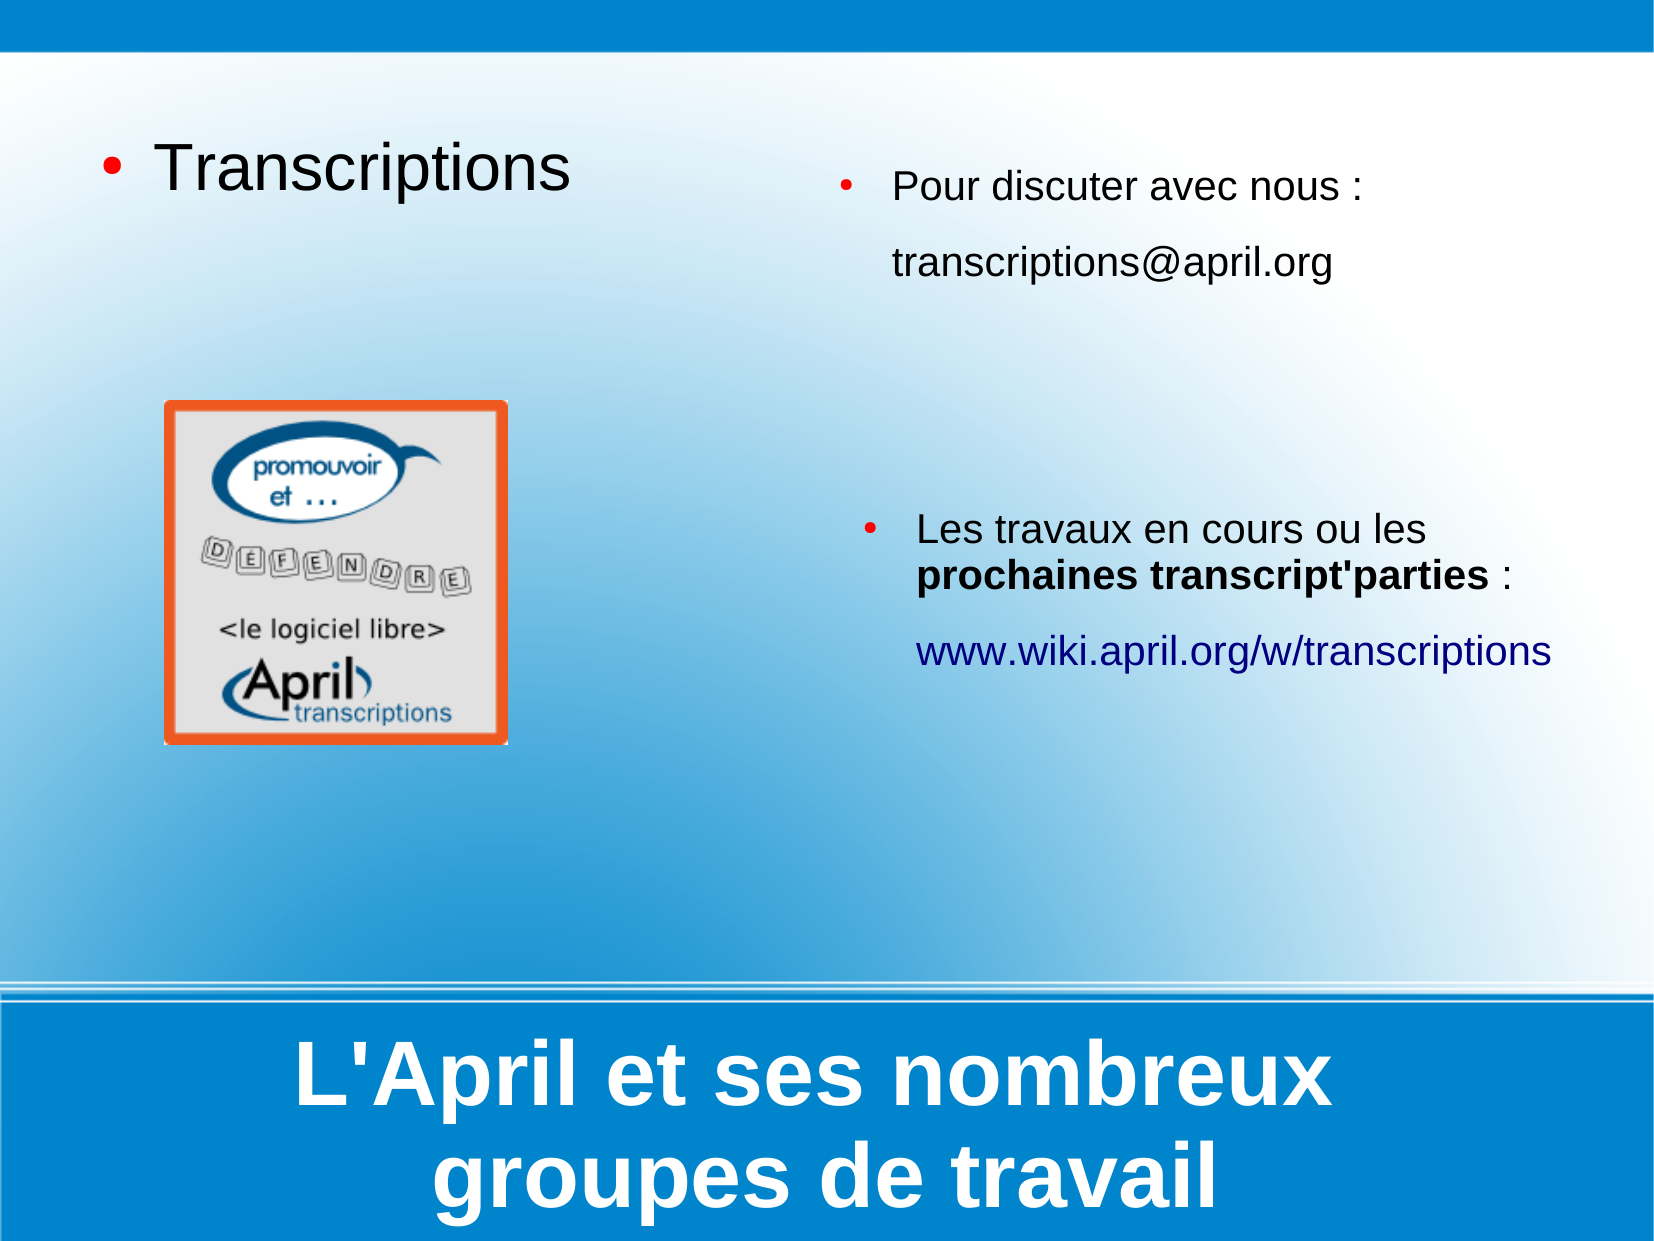

# Transcriptions
Pour discuter avec nous :
transcriptions@april.org
Les travaux en cours ou les prochaines transcript'parties :
www.wiki.april.org/w/transcriptions
L'April et ses nombreux
groupes de travail